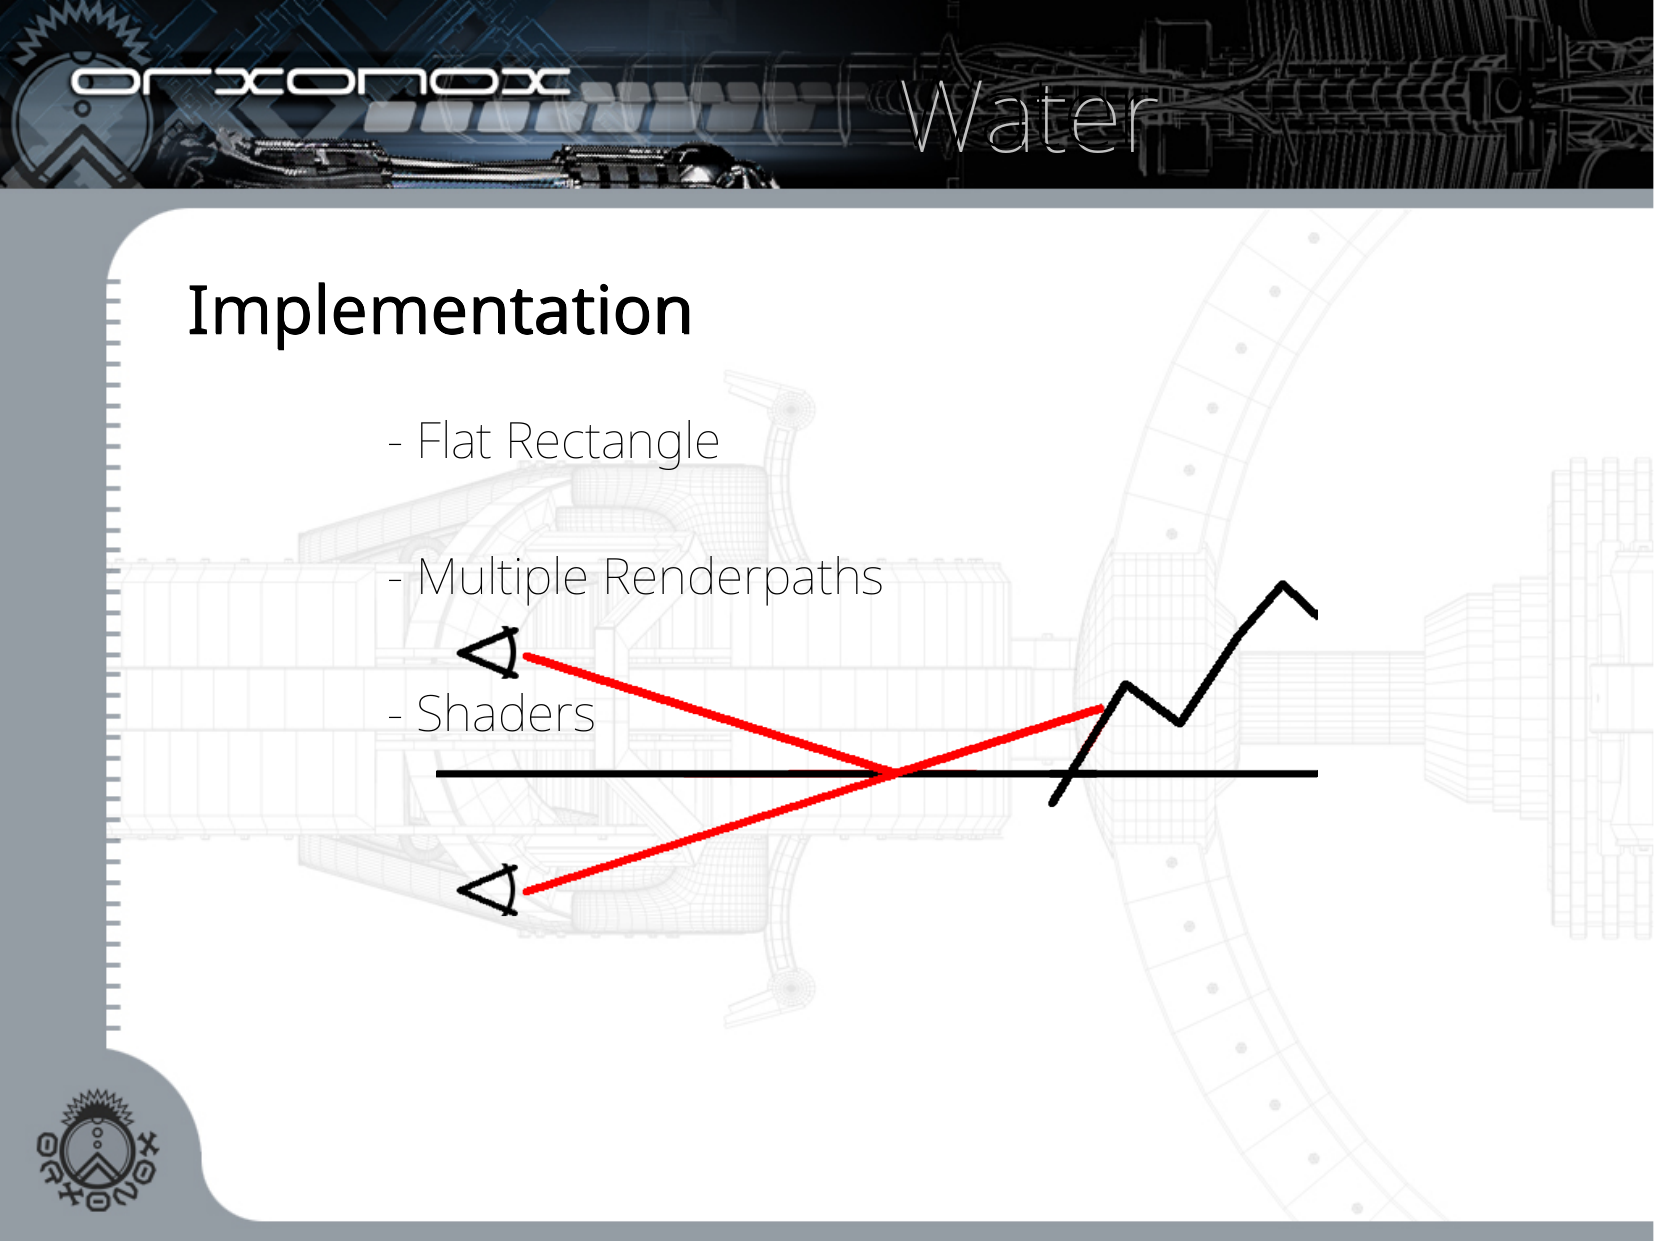

Water
Implementation
- Flat Rectangle
- Multiple Renderpaths
- Shaders